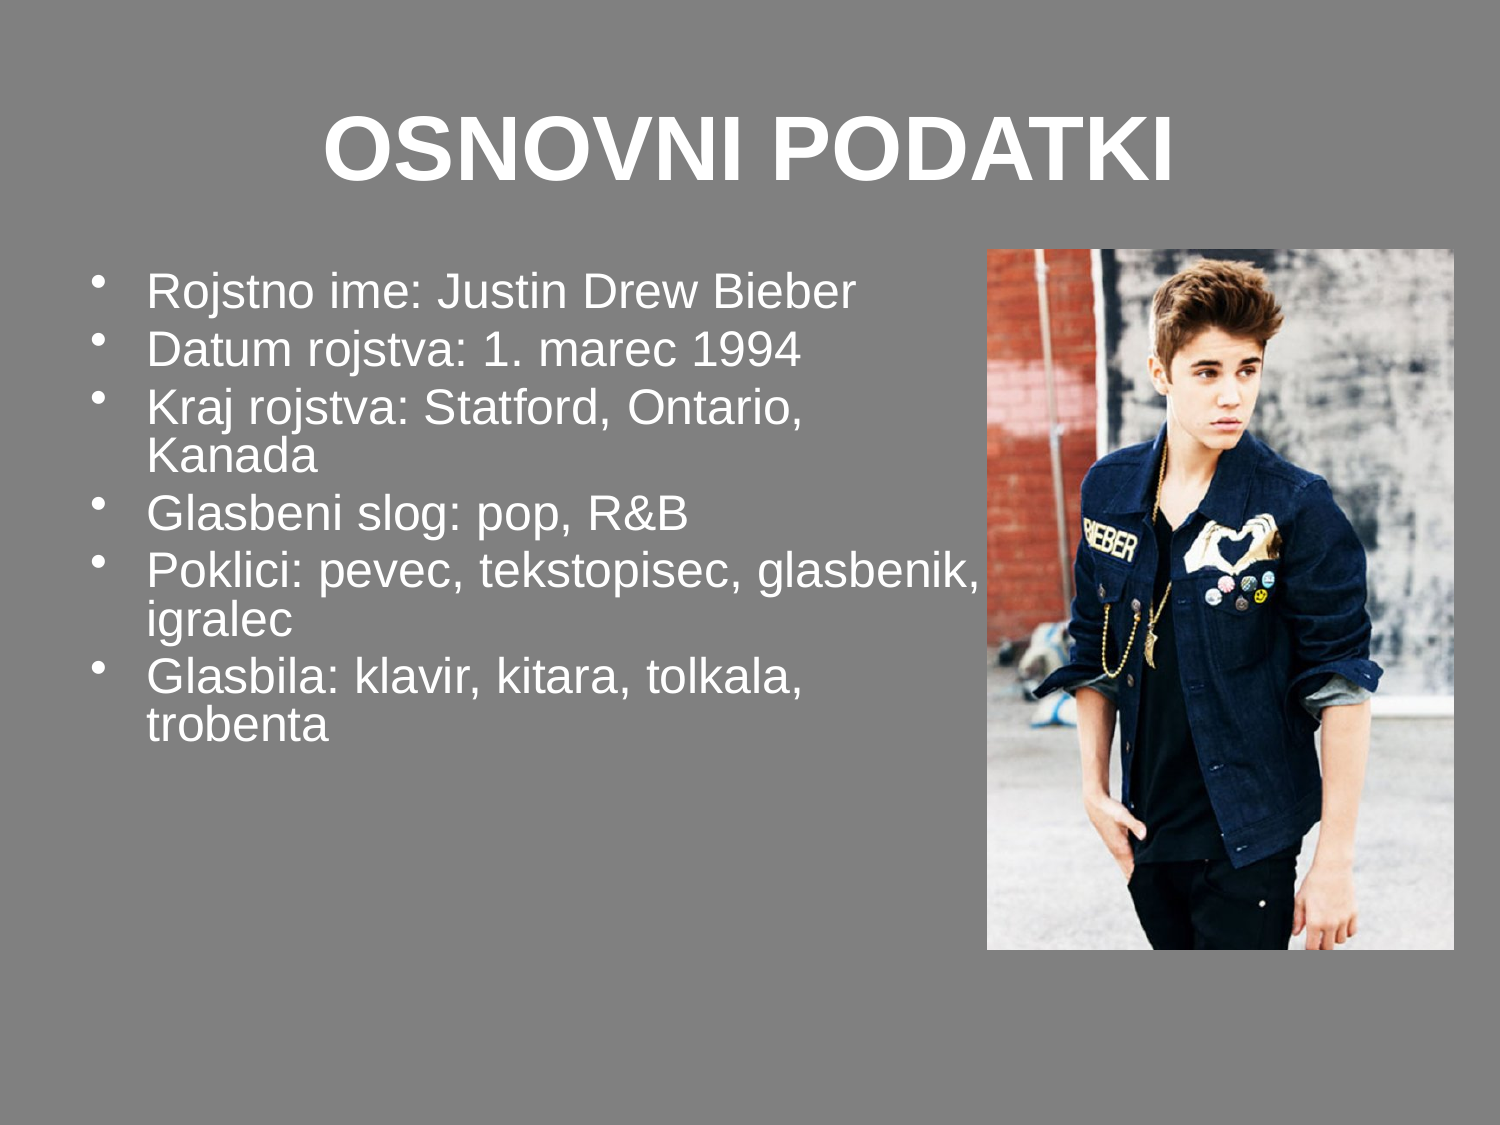

# OSNOVNI PODATKI
Rojstno ime: Justin Drew Bieber
Datum rojstva: 1. marec 1994
Kraj rojstva: Statford, Ontario, Kanada
Glasbeni slog: pop, R&B
Poklici: pevec, tekstopisec, glasbenik, igralec
Glasbila: klavir, kitara, tolkala, trobenta